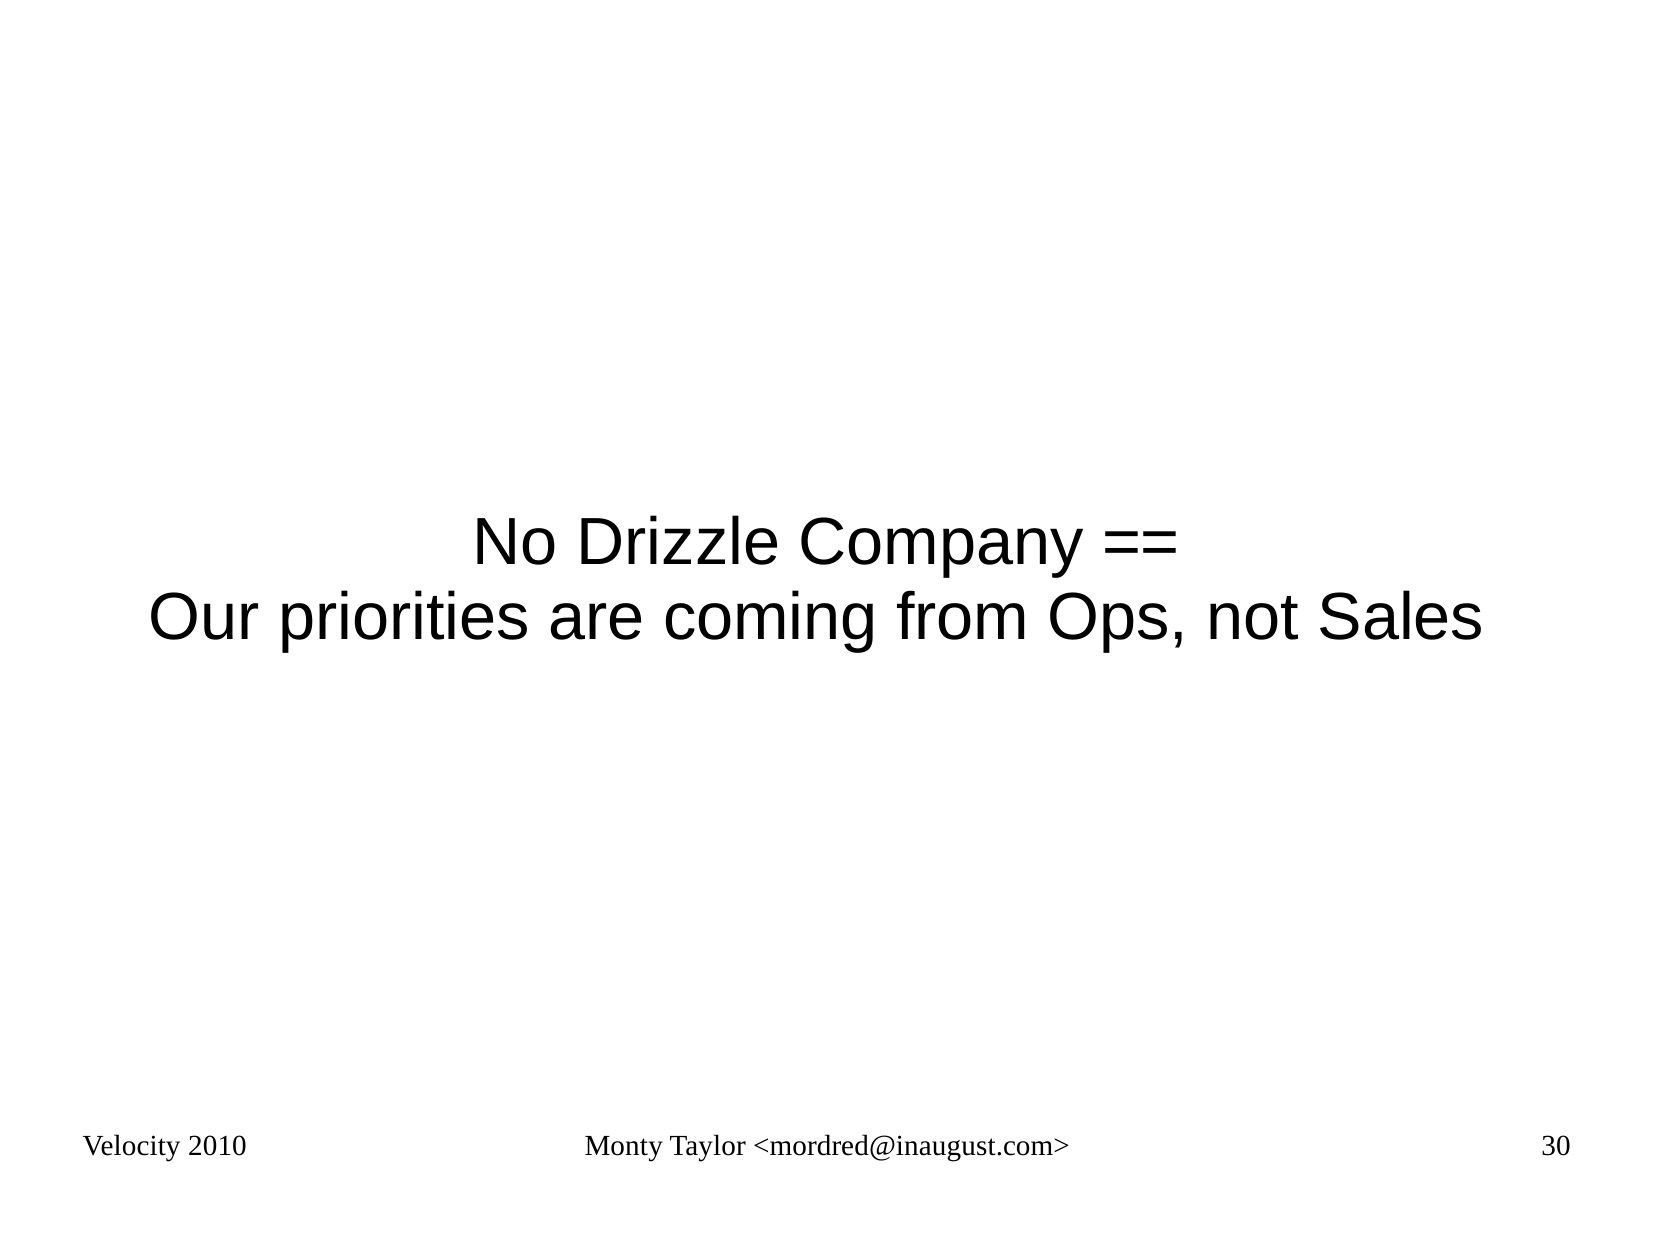

# No Drizzle Company ==
Our priorities are coming from Ops, not Sales
Velocity 2010
Monty Taylor <mordred@inaugust.com>
30